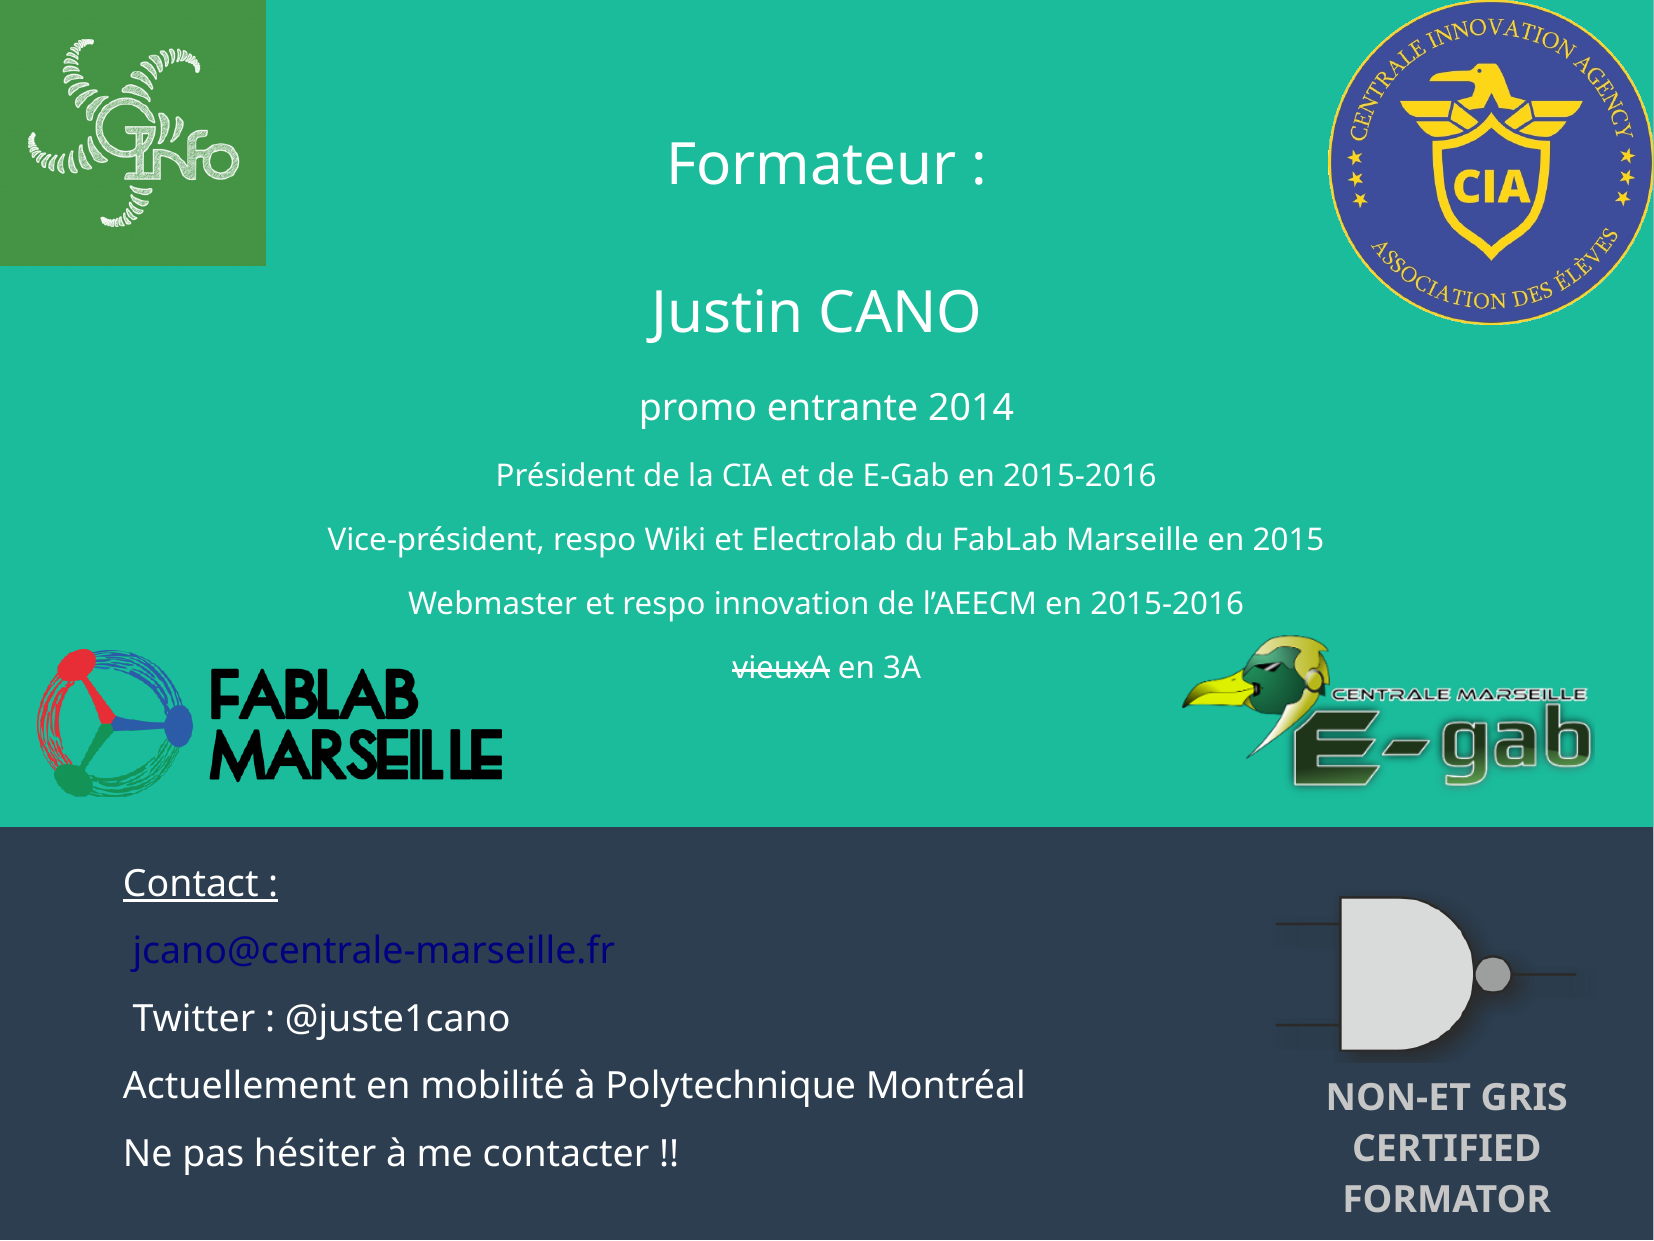

# Formateur : Justin CANO promo entrante 2014 Président de la CIA et de E-Gab en 2015-2016 Vice-président, respo Wiki et Electrolab du FabLab Marseille en 2015 Webmaster et respo innovation de l’AEECM en 2015-2016 vieuxA en 3A
Contact :
 jcano@centrale-marseille.fr
 Twitter : @juste1cano
Actuellement en mobilité à Polytechnique Montréal
Ne pas hésiter à me contacter !!
NON-ET GRIS
CERTIFIED FORMATOR